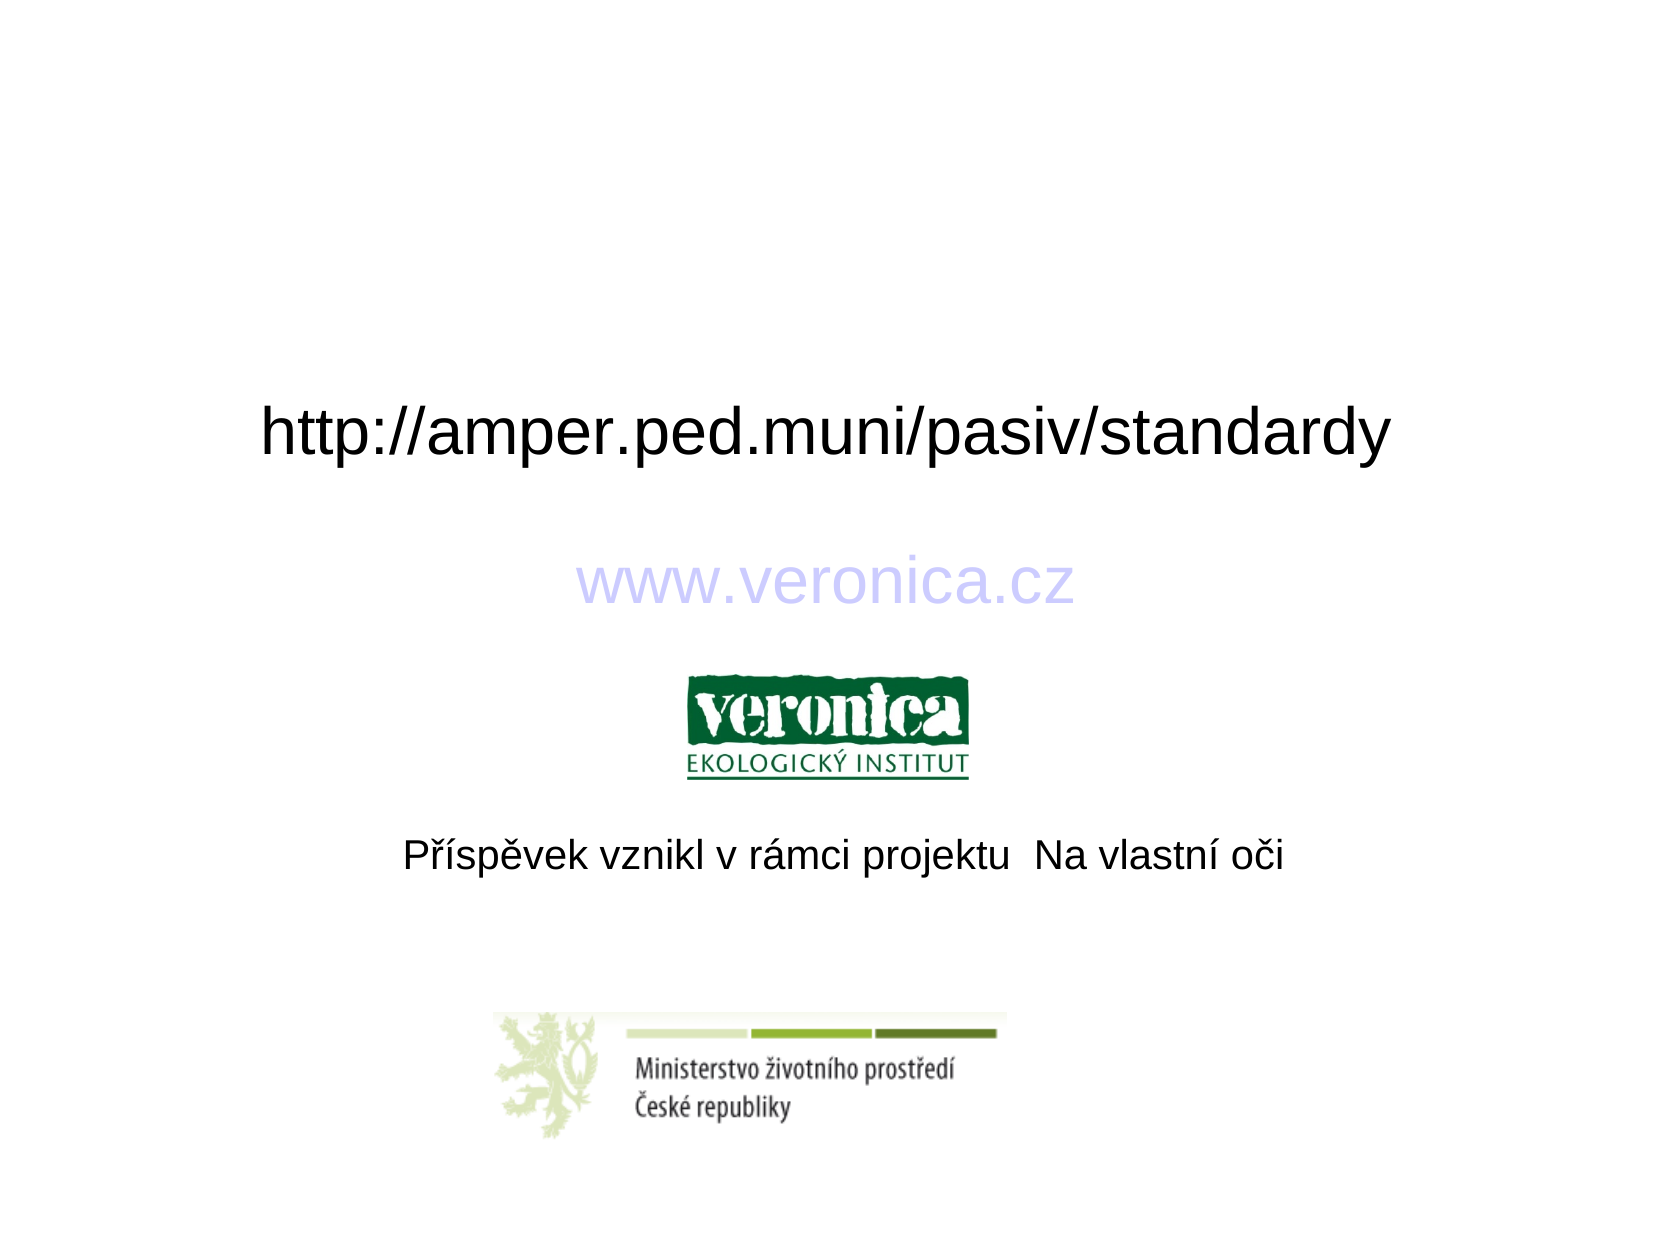

http://amper.ped.muni/pasiv/standardy
www.veronica.cz
Příspěvek vznikl v rámci projektu Na vlastní oči